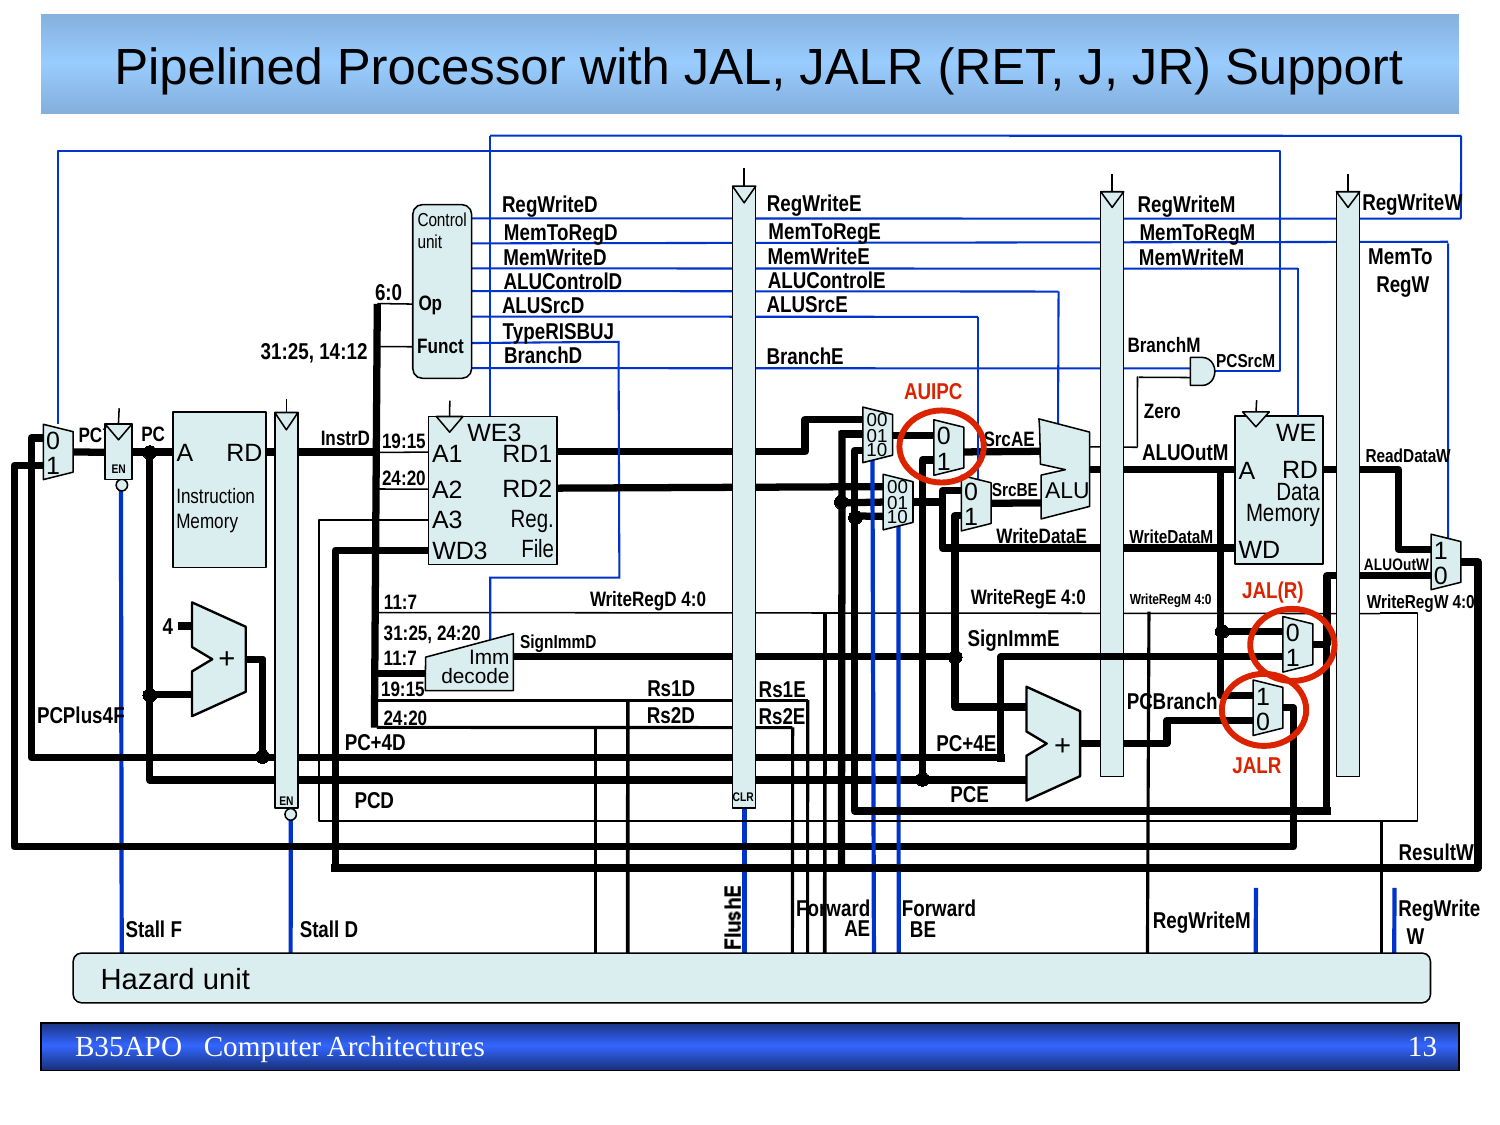

# Pipelined Processor with JAL, JALR (RET, J, JR) Support
RegWriteW
RegWriteE
RegWriteM
RegWriteD
Control unit
MemToRegE
MemToRegM
MemToRegD
MemWriteE
MemTo
RegW
MemWriteM
MemWriteD
ALUControlE
ALUControlD
6:0
Op
ALUSrcE
ALUSrcD
TypeRISBUJ
BranchM
Funct
31:25, 14:12
BranchD
BranchE
PCSrcM
AUIPC
Zero
Data Memory
WE
RD
A
WD
Reg.
 File
WE3
A1
RD1
RD2
A2
A3
WD3
00
01
10
Instruction Memory
RD
A
ALU
0
PC
PC´
0
1
InstrD
SrcAE
19:15
ALUOutM
ReadDataW
1
EN
24:20
00
01
10
0
SrcBE
1
WriteDataE
WriteDataM
1
0
ALUOutW
JAL(R)
WriteRegE 4:0
 WriteRegD 4:0
11:7
WriteRegM 4:0
WriteRegW 4:0
4
0
31:25, 24:20
11:7
Imm
decode
SignImmE
SignImmD
+
1
Rs1D
Rs1E
19:15
1
PCBranch
Rs2D
PCPlus4F
Rs2E
24:20
0
+
PC+4D
PC+4E
JALR
PCE
PCD
CLR
EN
ResultW
Forward
AE
Forward
BE
RegWrite
W
RegWriteM
Stall F
Stall D
Hazard unit
B35APO Computer Architectures
13